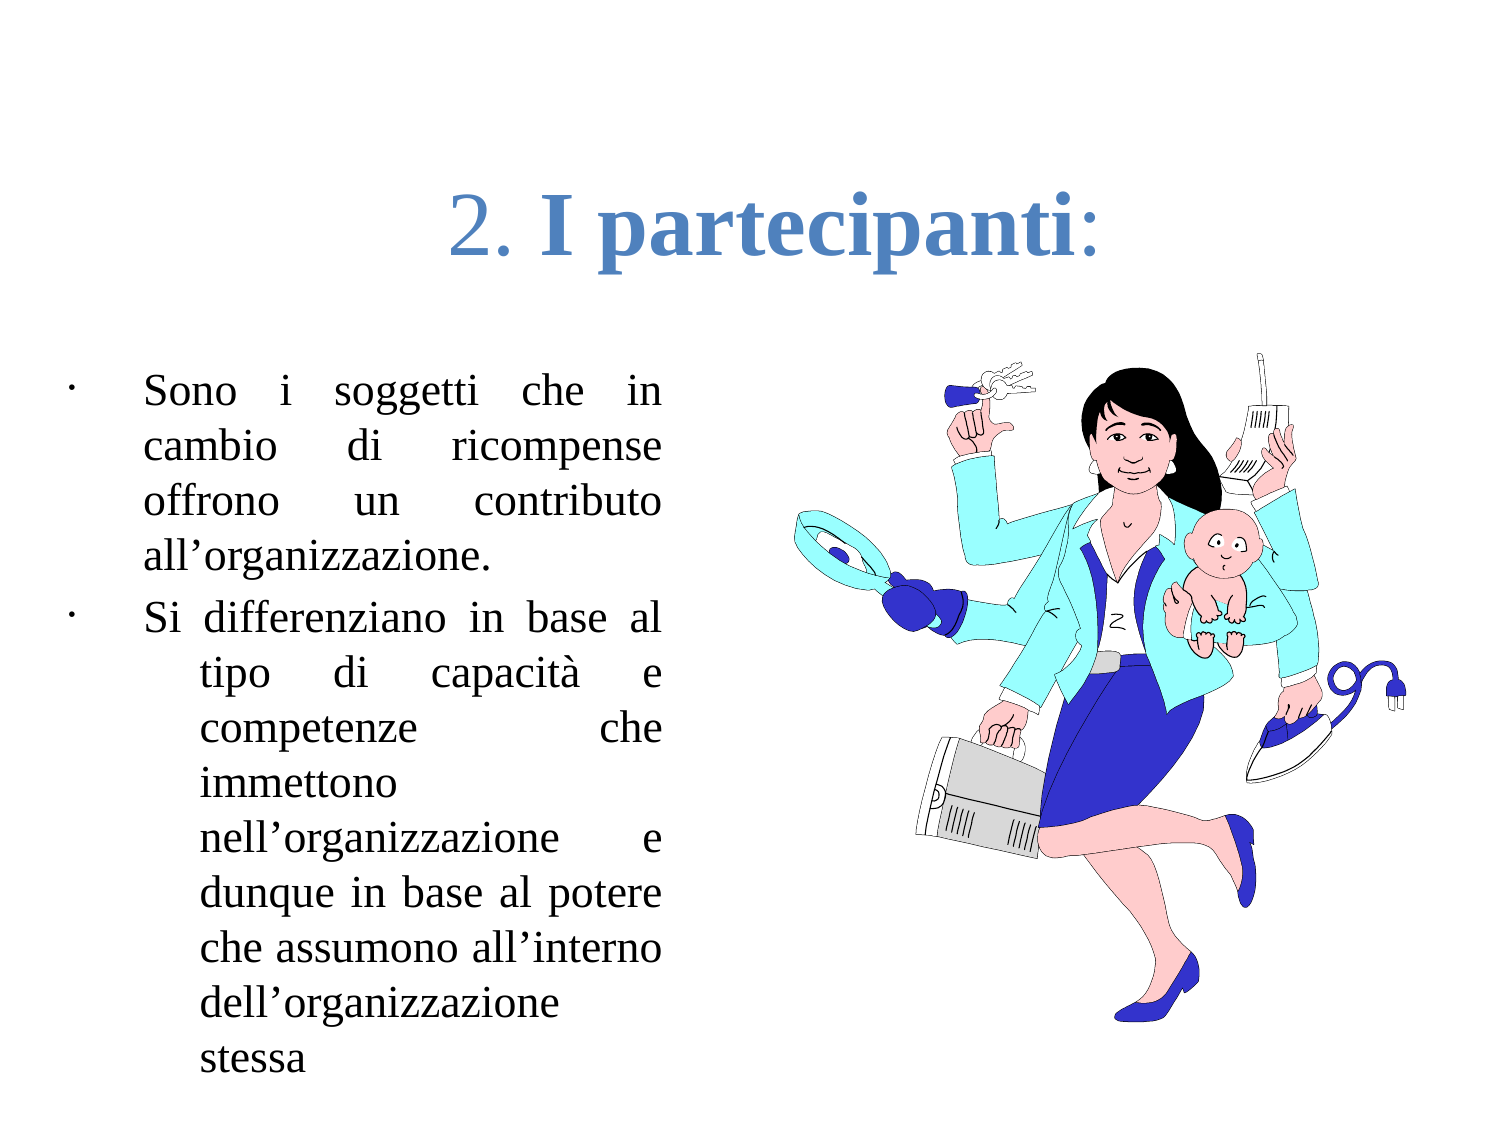

2. I partecipanti:
Sono i soggetti che in cambio di ricompense offrono un contributo all’organizzazione.
Si differenziano in base al tipo di capacità e competenze che immettono nell’organizzazione e dunque in base al potere che assumono all’interno dell’organizzazione stessa